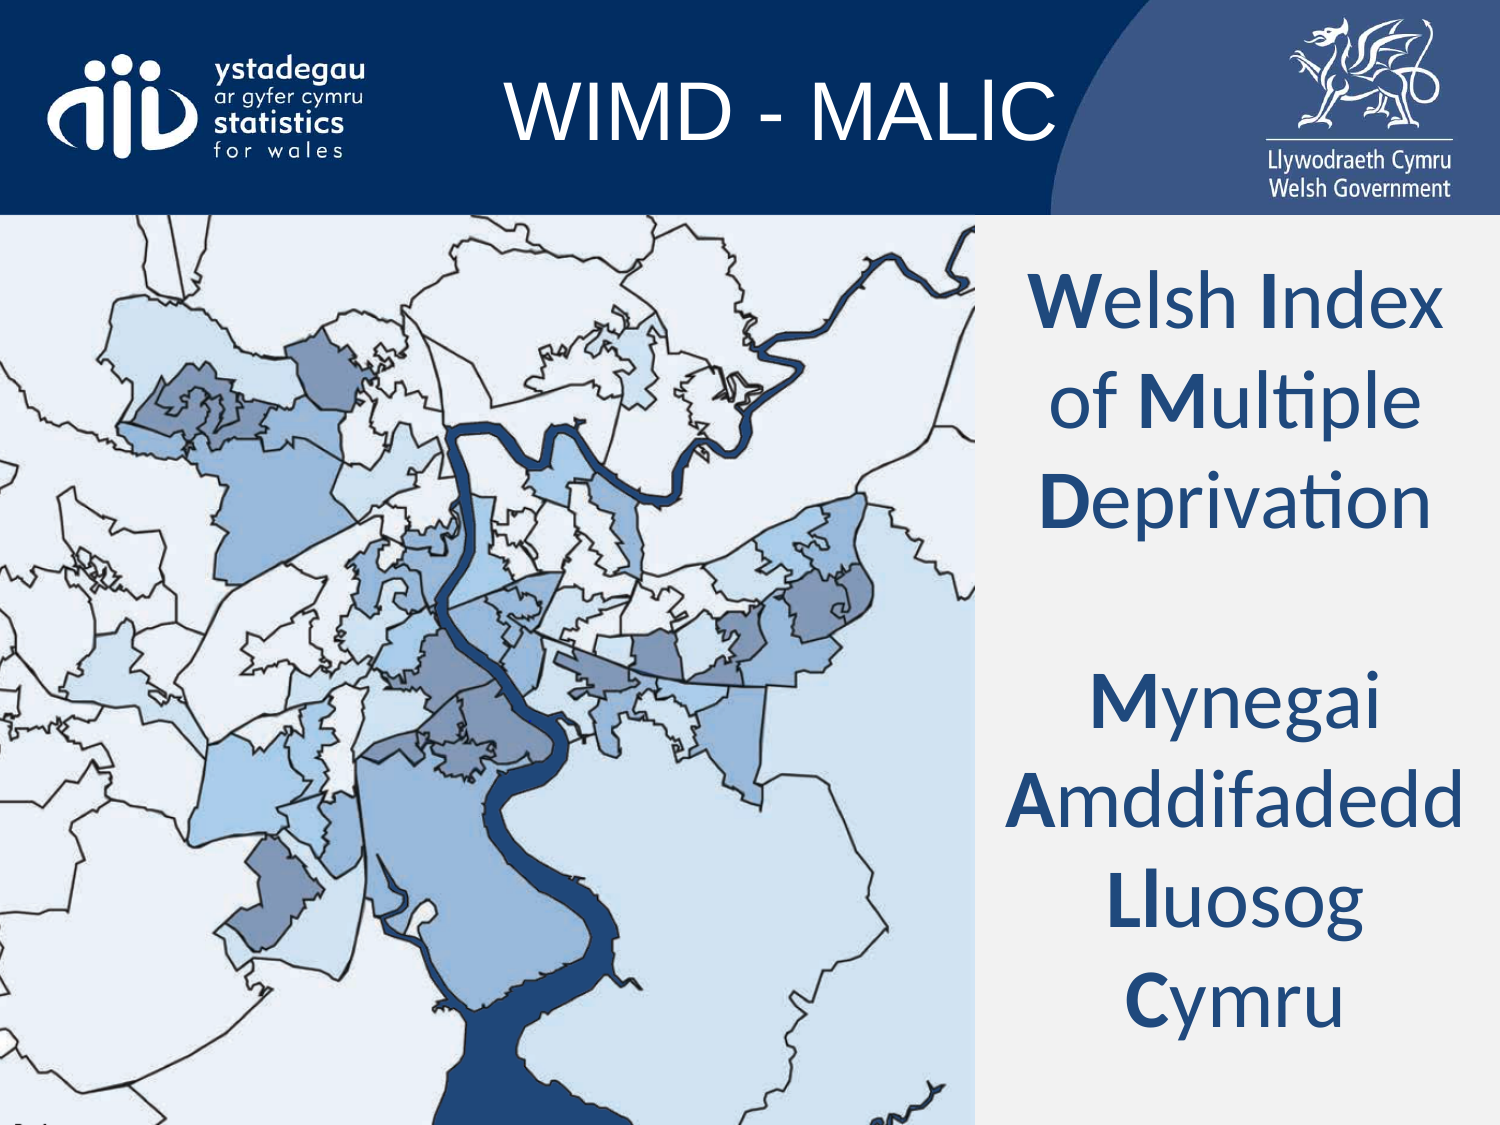

WIMD - MALlC
Welsh Index of Multiple Deprivation
Mynegai Amddifadedd Lluosog Cymru